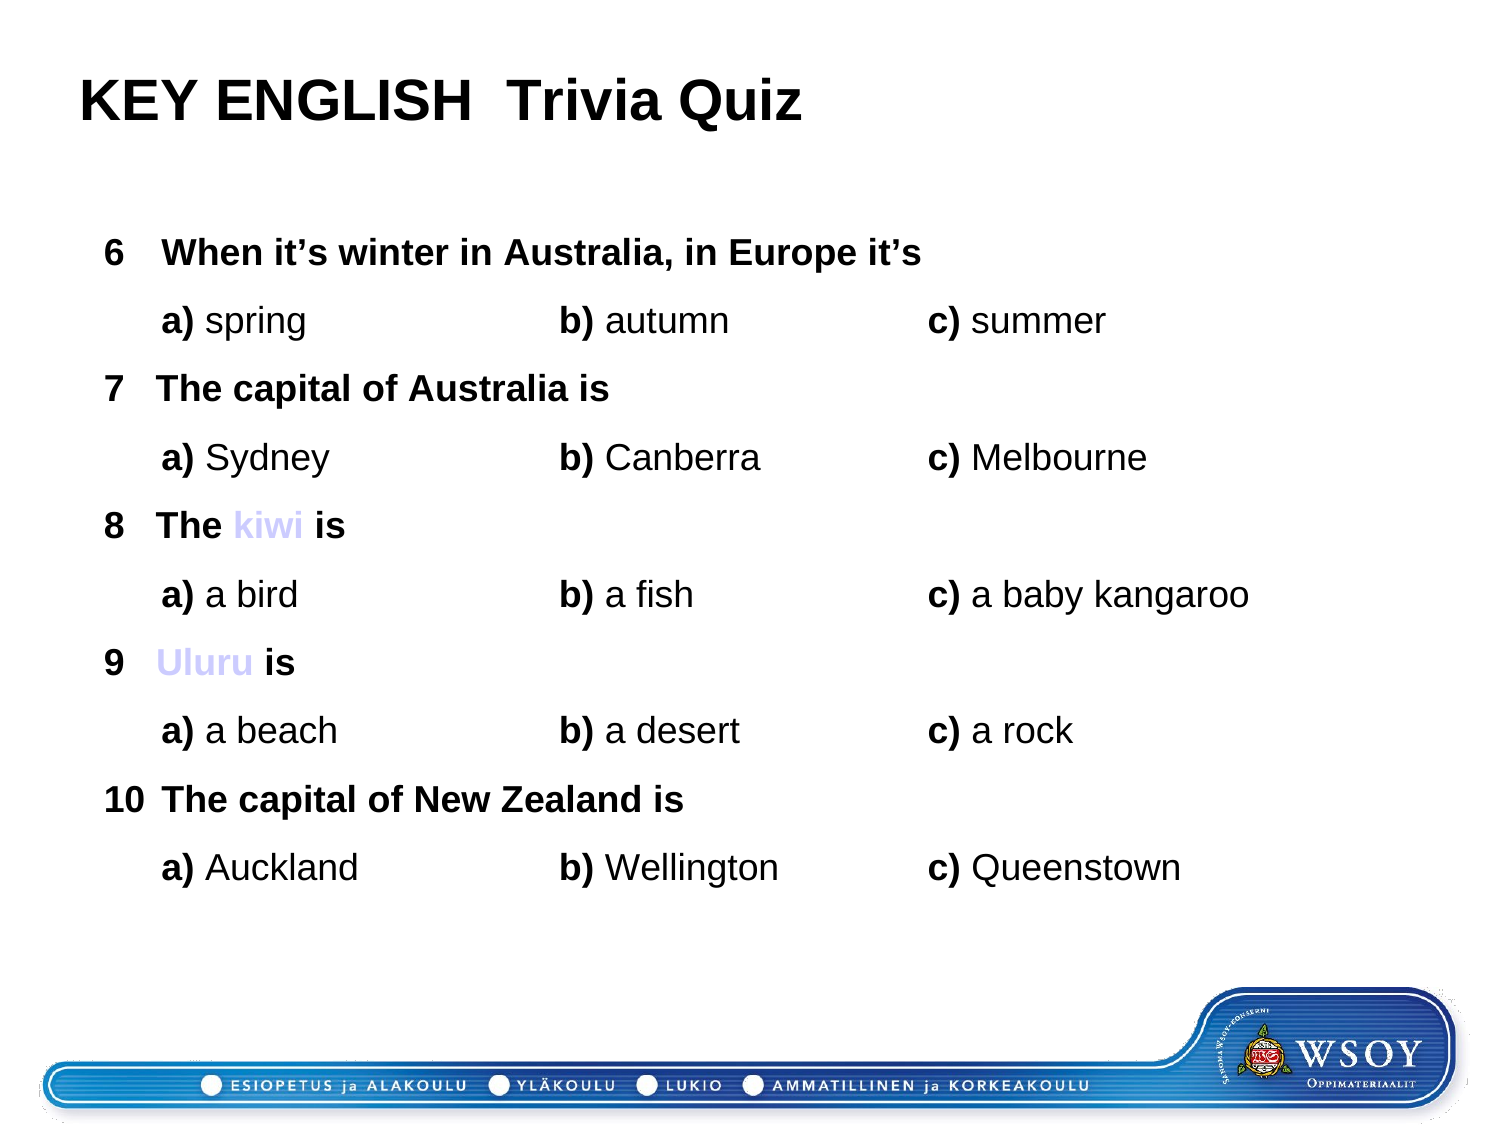

KEY ENGLISH Trivia Quiz
6	When it’s winter in Australia, in Europe it’s
	a) spring	b) autumn	c) summer
7 The capital of Australia is
	a) Sydney	b) Canberra 	c) Melbourne
8 The kiwi is
	a) a bird	b) a fish	c) a baby kangaroo
9 Uluru is
	a) a beach	b) a desert	c) a rock
10	The capital of New Zealand is
	a) Auckland	b) Wellington	c) Queenstown